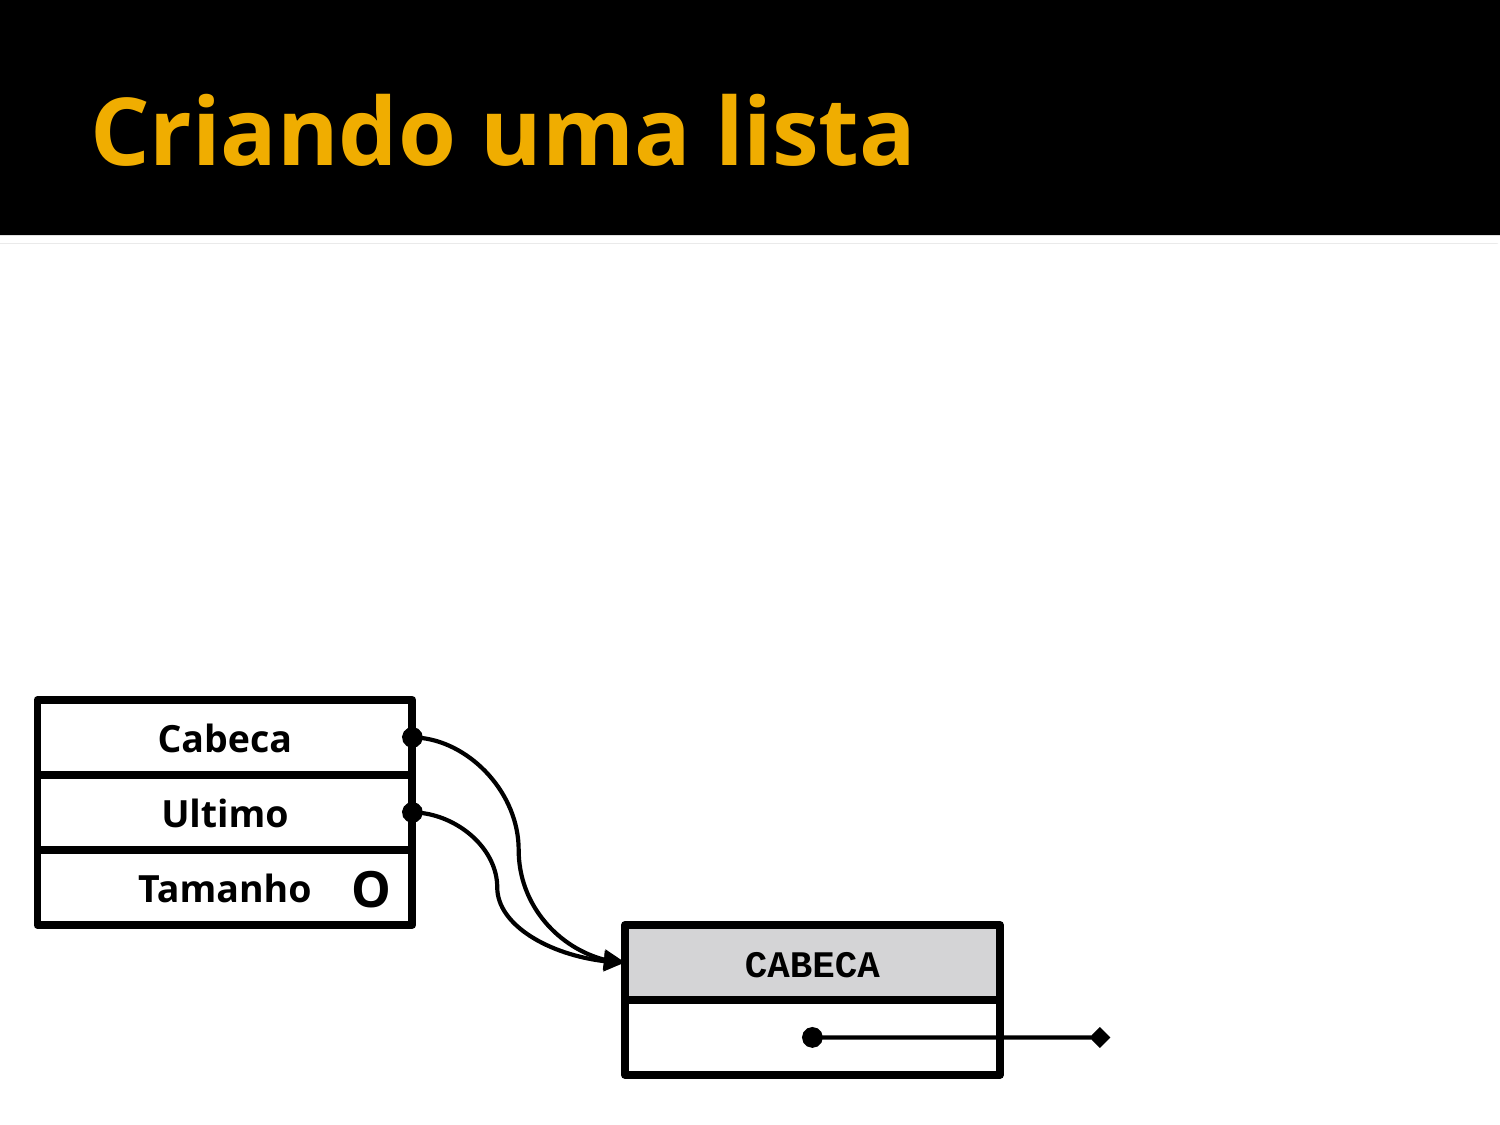

# Criando uma lista
Cabeca
Ultimo
Tamanho
O
CABECA